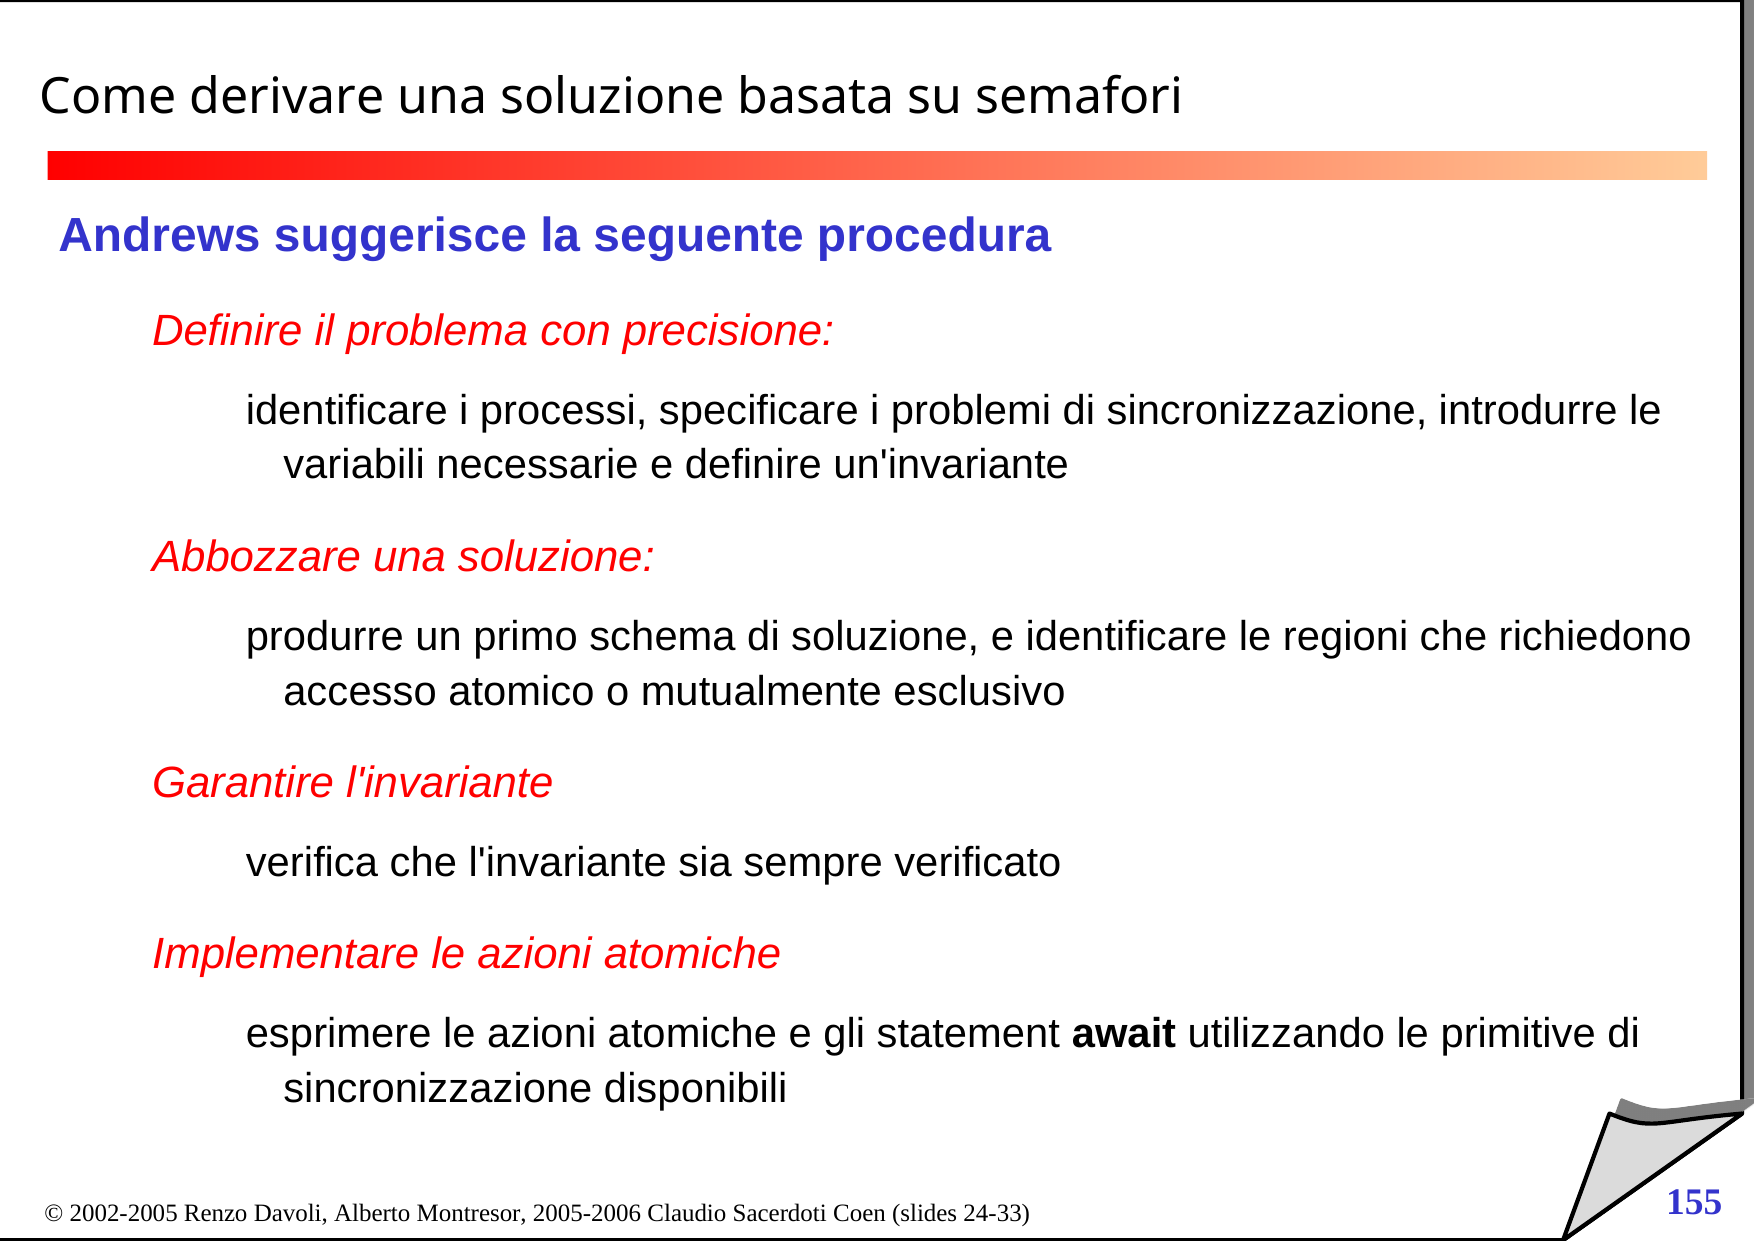

# Come derivare una soluzione basata su semafori
Andrews suggerisce la seguente procedura
Definire il problema con precisione:
identificare i processi, specificare i problemi di sincronizzazione, introdurre le variabili necessarie e definire un'invariante
Abbozzare una soluzione:
produrre un primo schema di soluzione, e identificare le regioni che richiedono accesso atomico o mutualmente esclusivo
Garantire l'invariante
verifica che l'invariante sia sempre verificato
Implementare le azioni atomiche
esprimere le azioni atomiche e gli statement await utilizzando le primitive di sincronizzazione disponibili